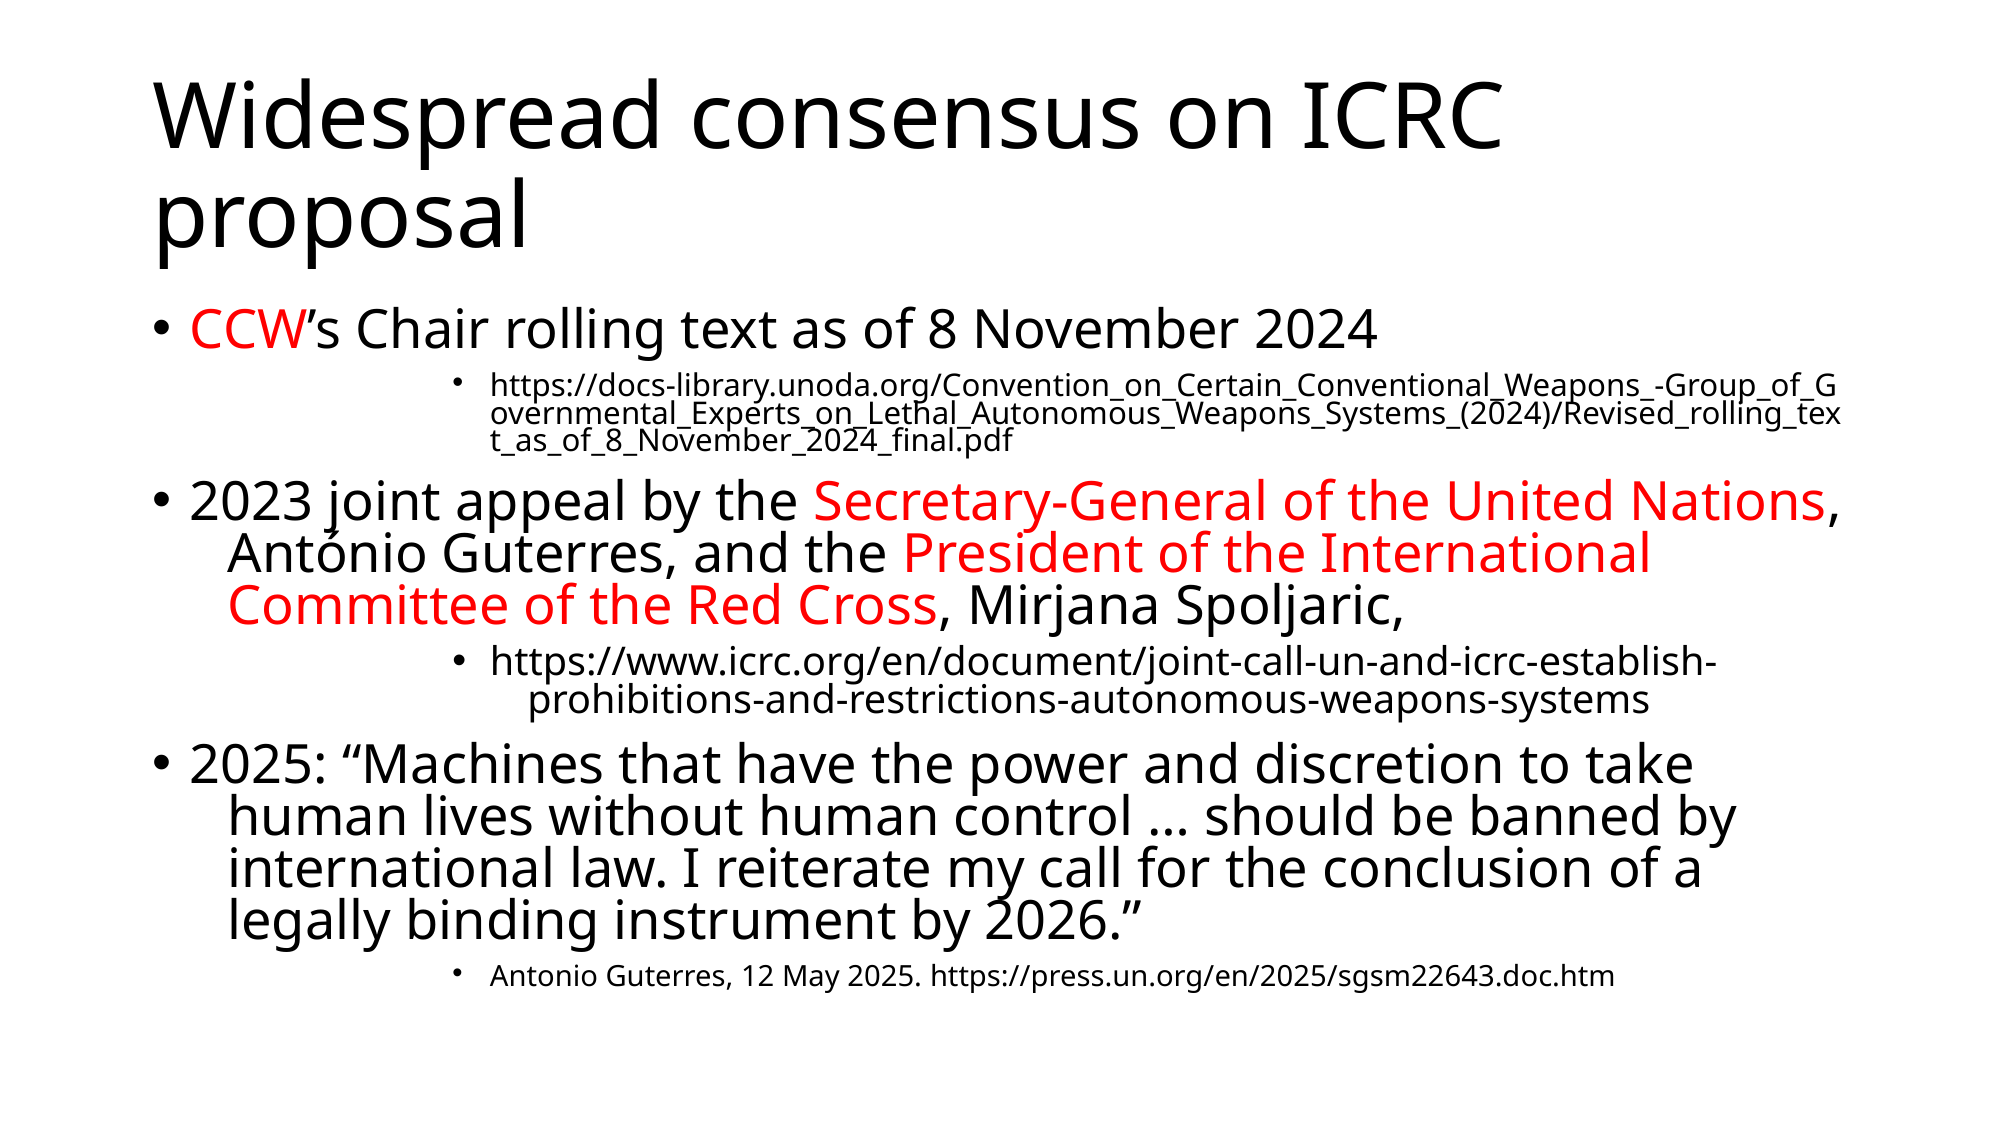

# Widespread consensus on ICRC proposal
CCW’s Chair rolling text as of 8 November 2024
https://docs-library.unoda.org/Convention_on_Certain_Conventional_Weapons_-Group_of_Governmental_Experts_on_Lethal_Autonomous_Weapons_Systems_(2024)/Revised_rolling_text_as_of_8_November_2024_final.pdf
2023 joint appeal by the Secretary-General of the United Nations, António Guterres, and the President of the International Committee of the Red Cross, Mirjana Spoljaric,
https://www.icrc.org/en/document/joint-call-un-and-icrc-establish-prohibitions-and-restrictions-autonomous-weapons-systems
2025: “Machines that have the power and discretion to take human lives without human control … should be banned by international law. I reiterate my call for the conclusion of a legally binding instrument by 2026.”
Antonio Guterres, 12 May 2025. https://press.un.org/en/2025/sgsm22643.doc.htm